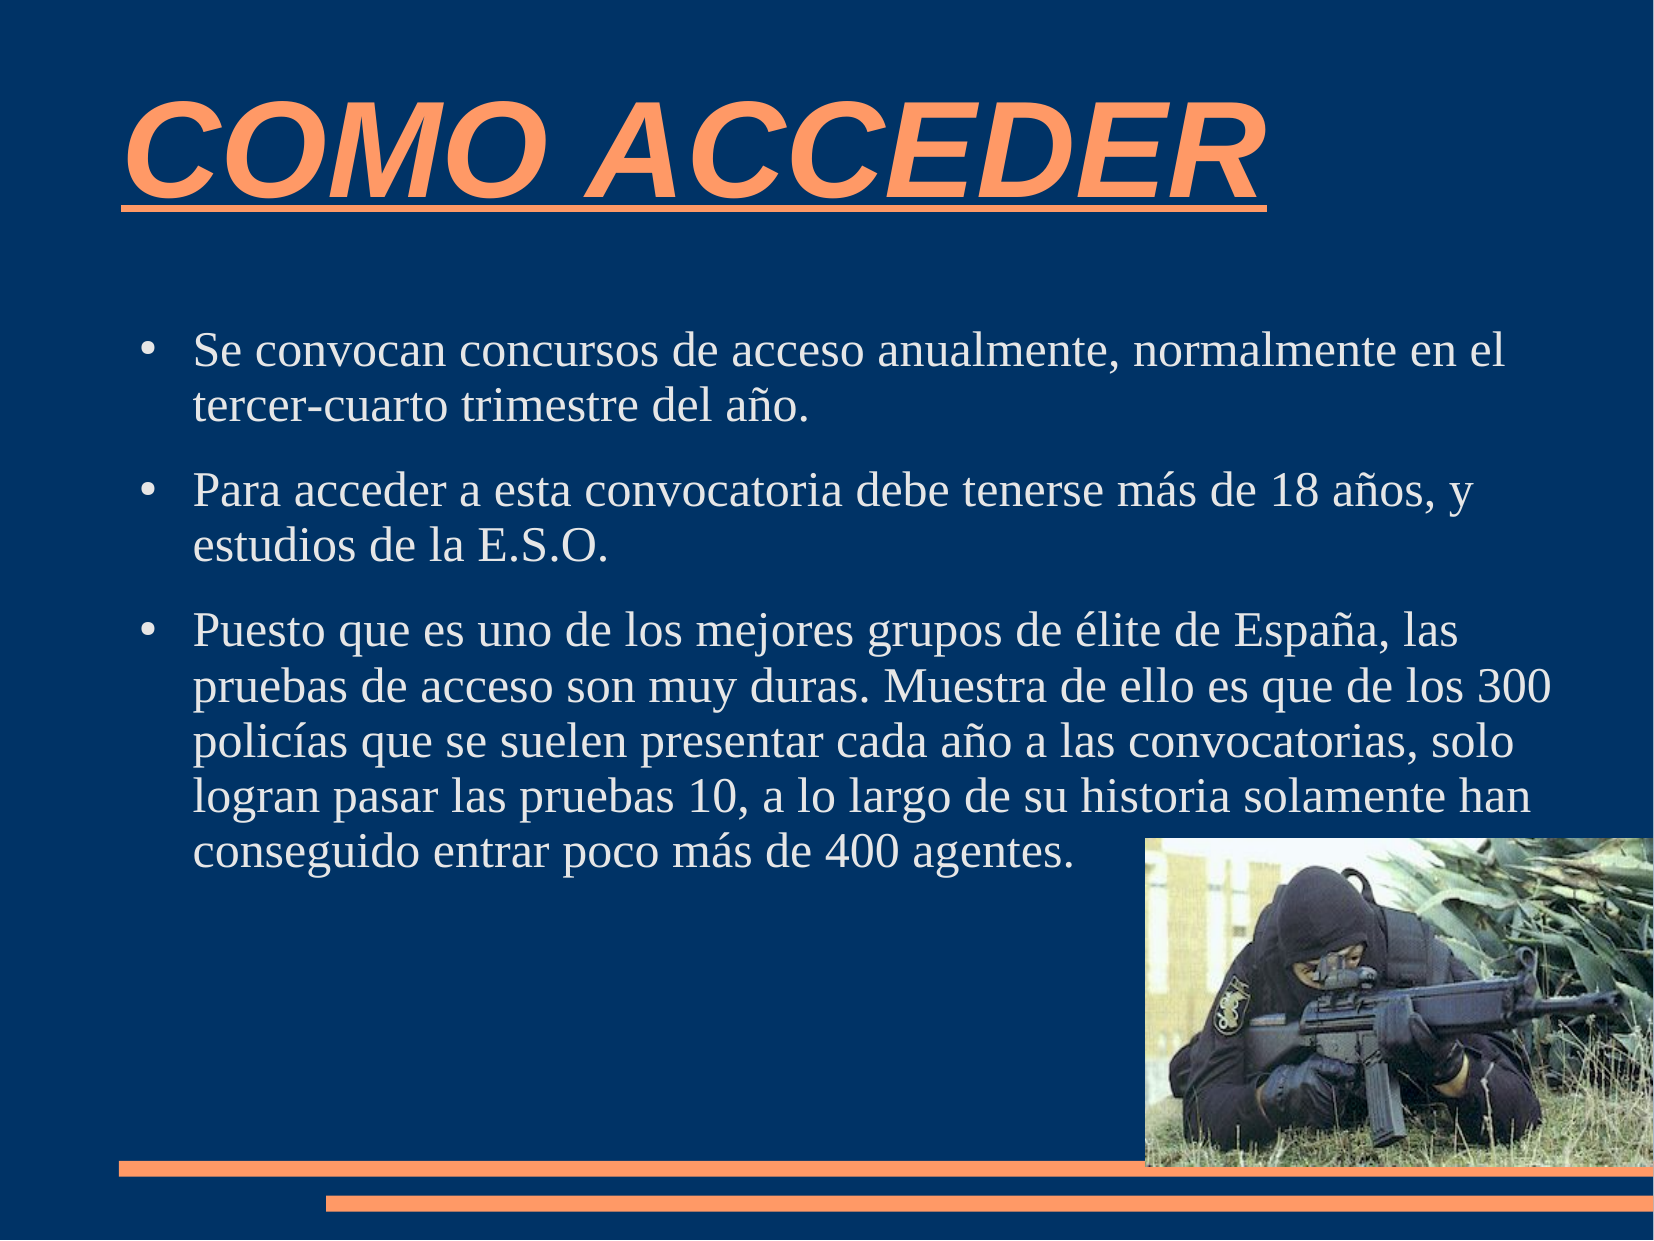

# COMO ACCEDER
Se convocan concursos de acceso anualmente, normalmente en el tercer-cuarto trimestre del año.
Para acceder a esta convocatoria debe tenerse más de 18 años, y estudios de la E.S.O.
Puesto que es uno de los mejores grupos de élite de España, las pruebas de acceso son muy duras. Muestra de ello es que de los 300 policías que se suelen presentar cada año a las convocatorias, solo logran pasar las pruebas 10, a lo largo de su historia solamente han conseguido entrar poco más de 400 agentes.